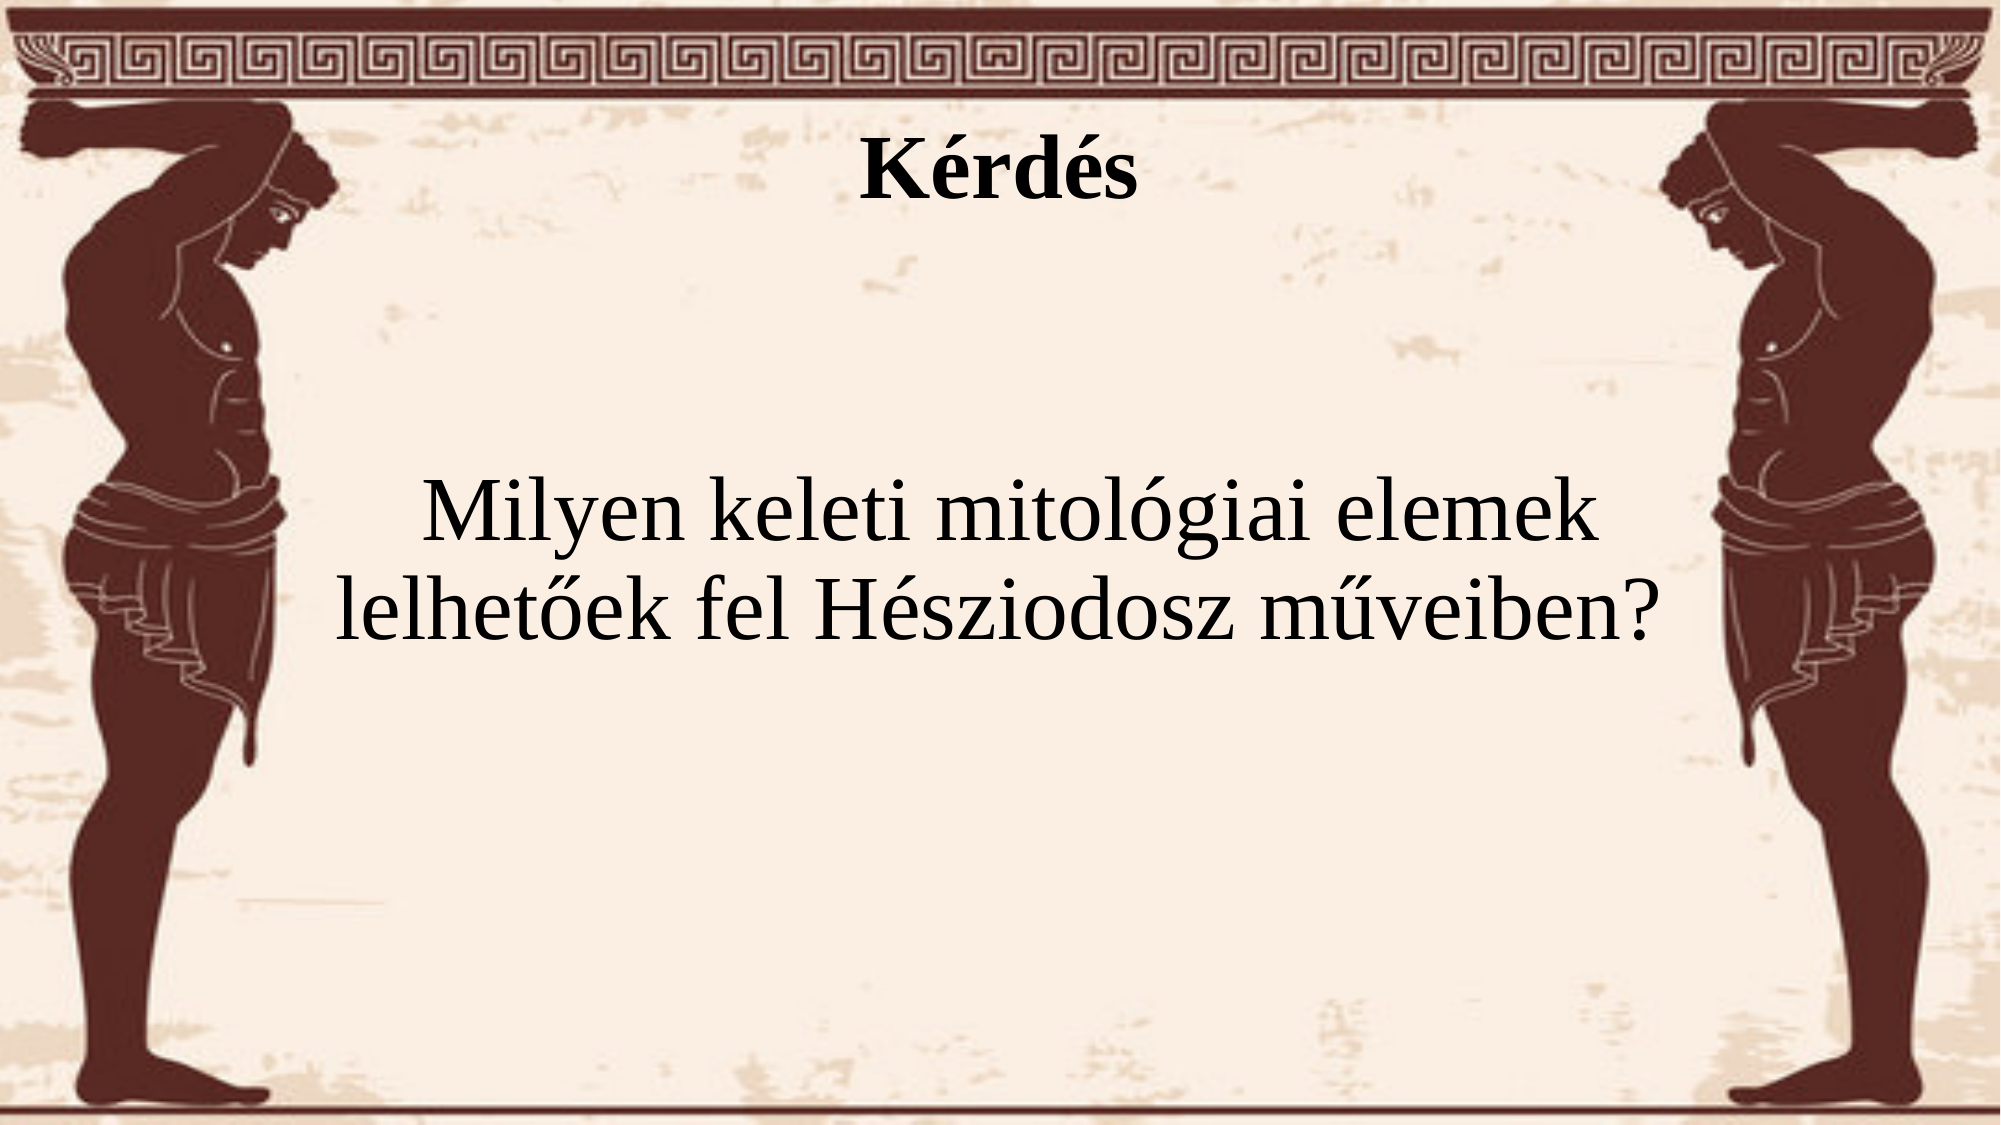

# Kérdés
 Milyen keleti mitológiai elemek lelhetőek fel Hésziodosz műveiben?